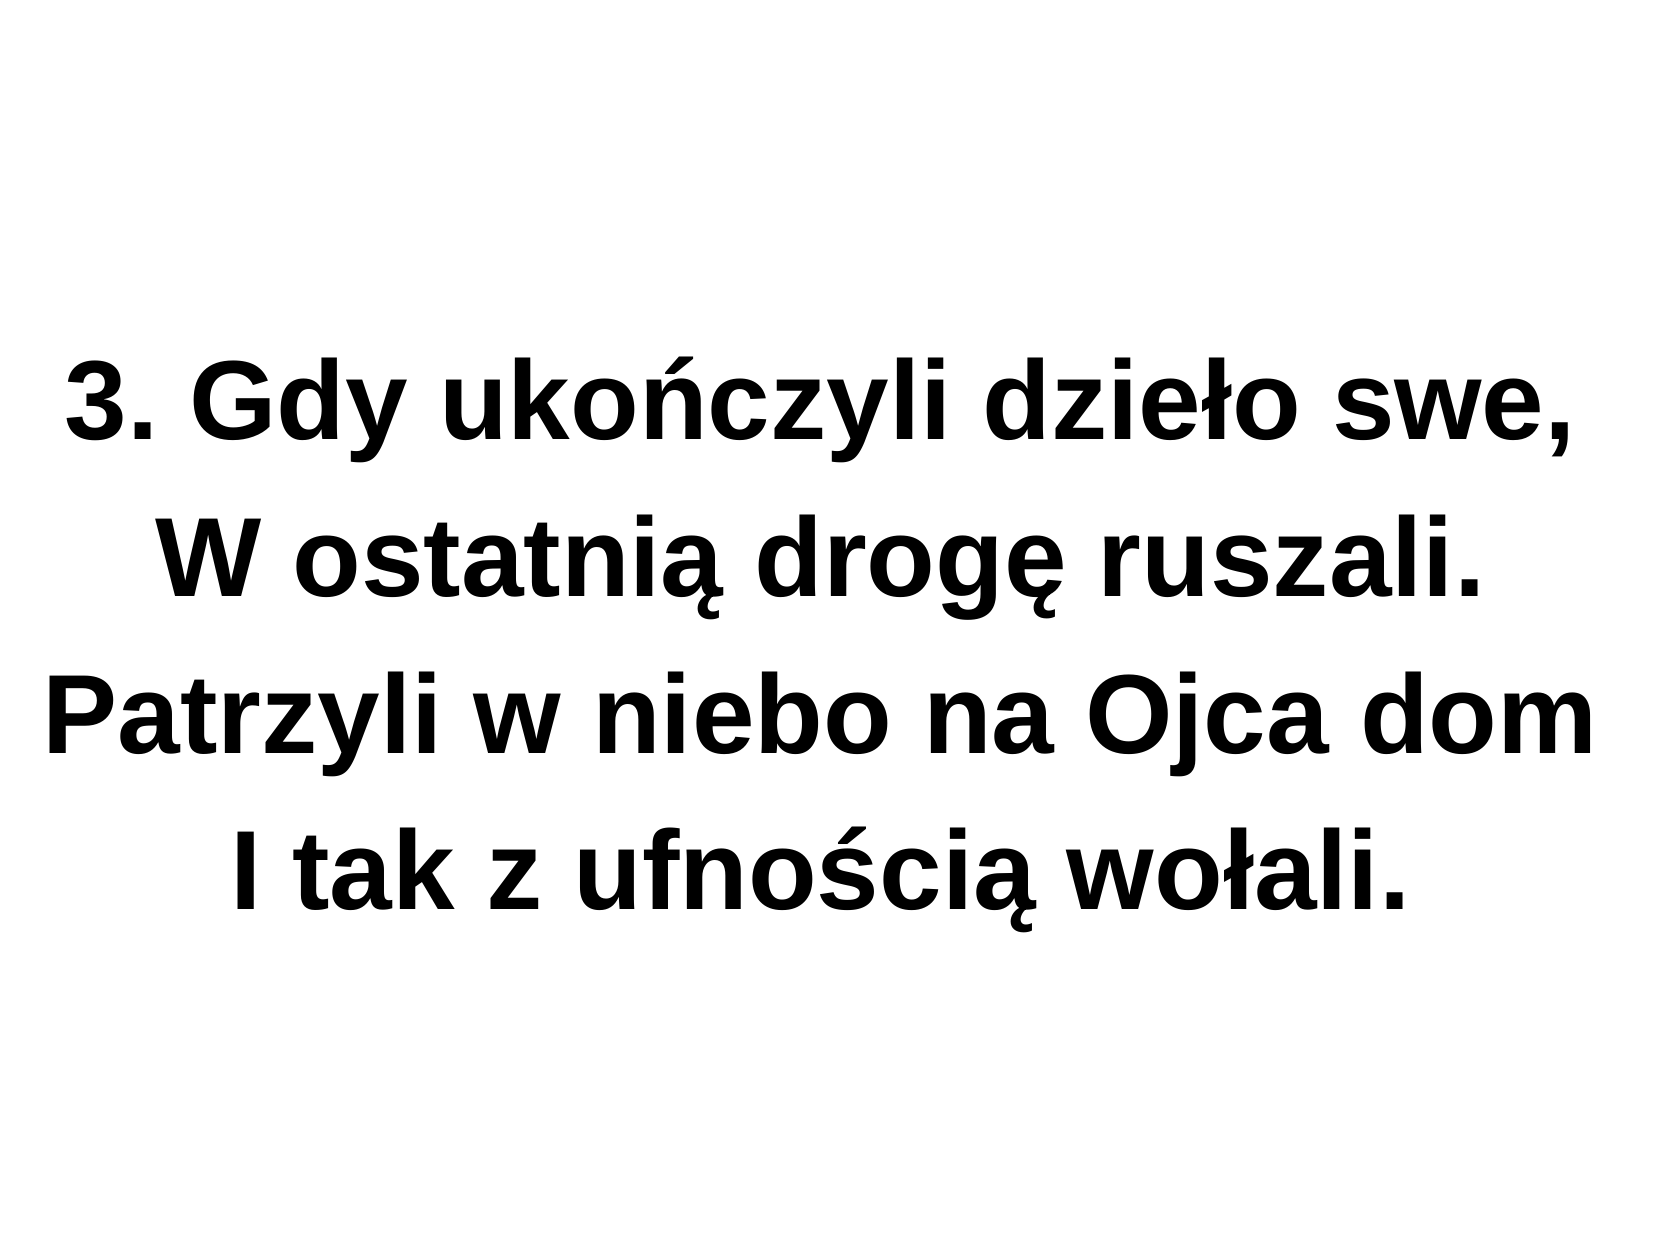

# 3. Gdy ukończyli dzieło swe,
W ostatnią drogę ruszali.
Patrzyli w niebo na Ojca dom
I tak z ufnością wołali.